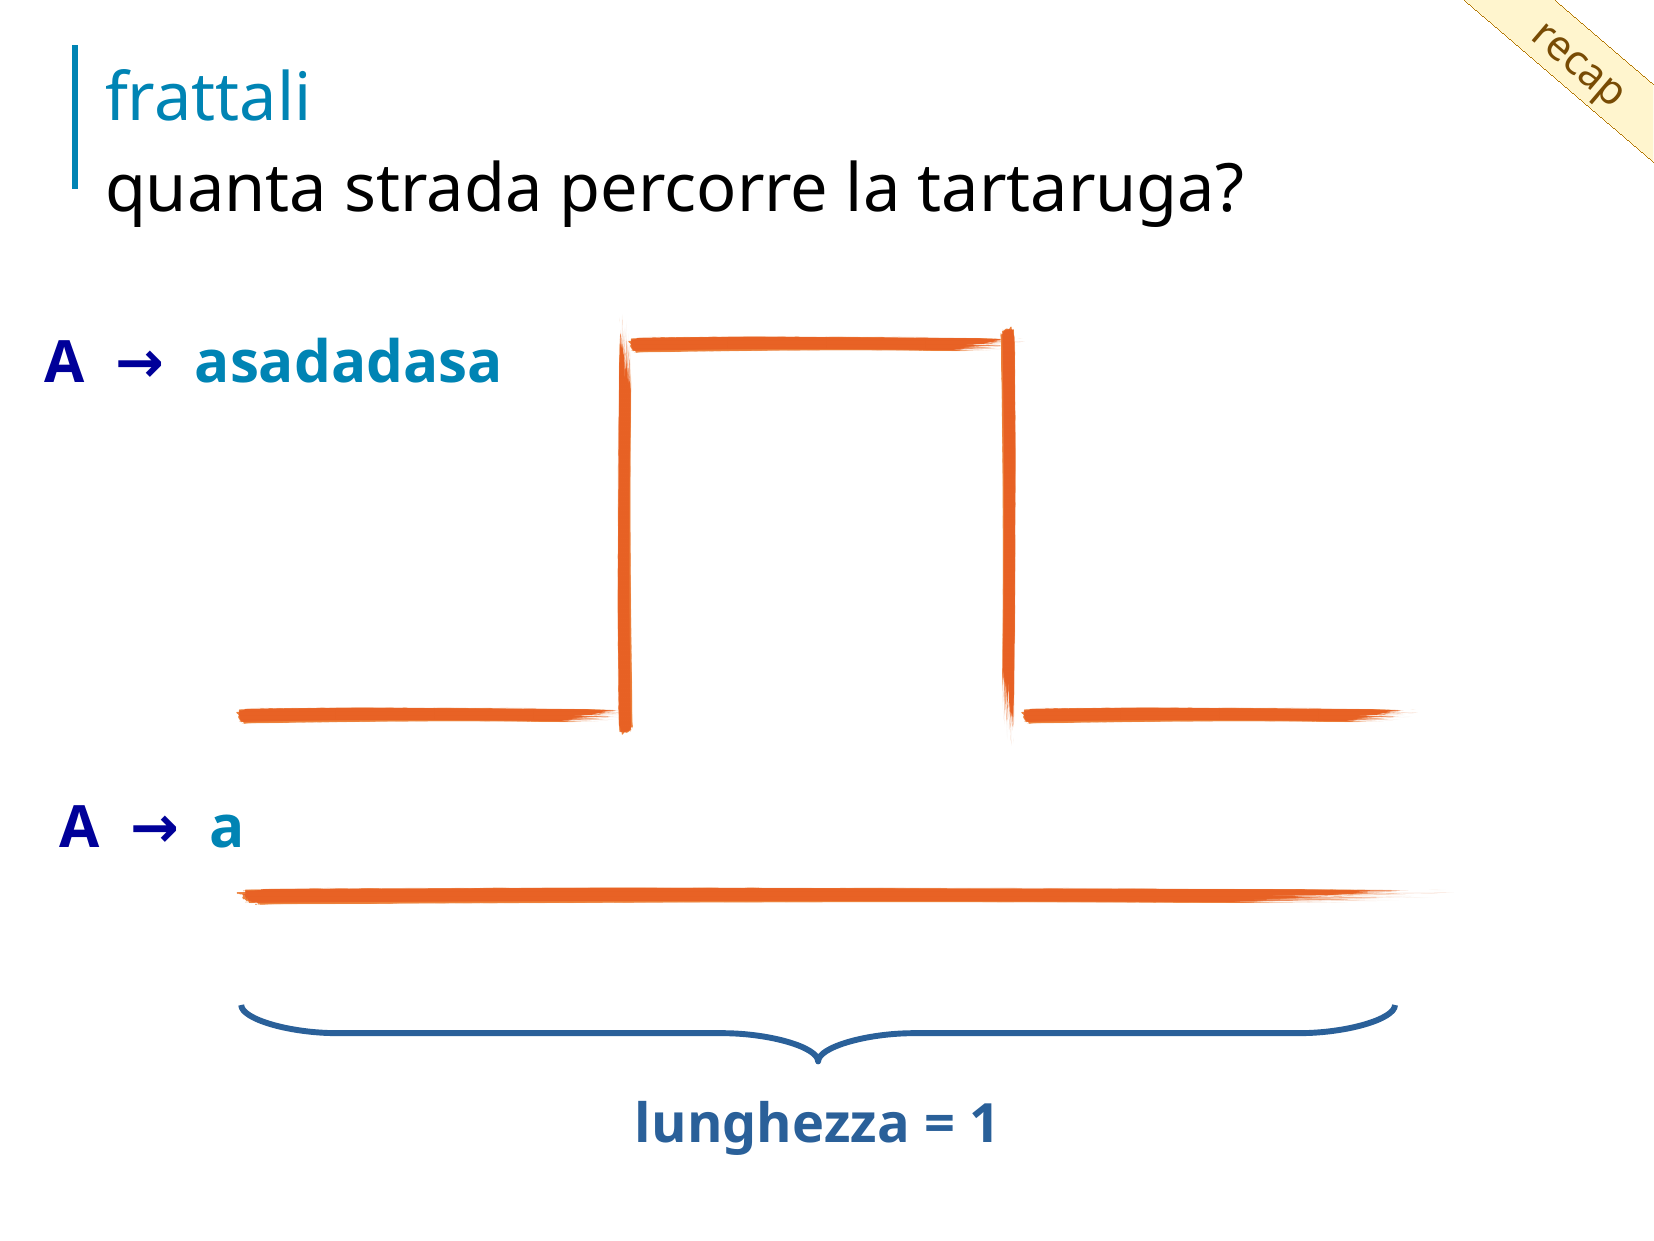

recap
# frattali quanta strada percorre la tartaruga?
A → asadadasa
A → a
lunghezza = 1